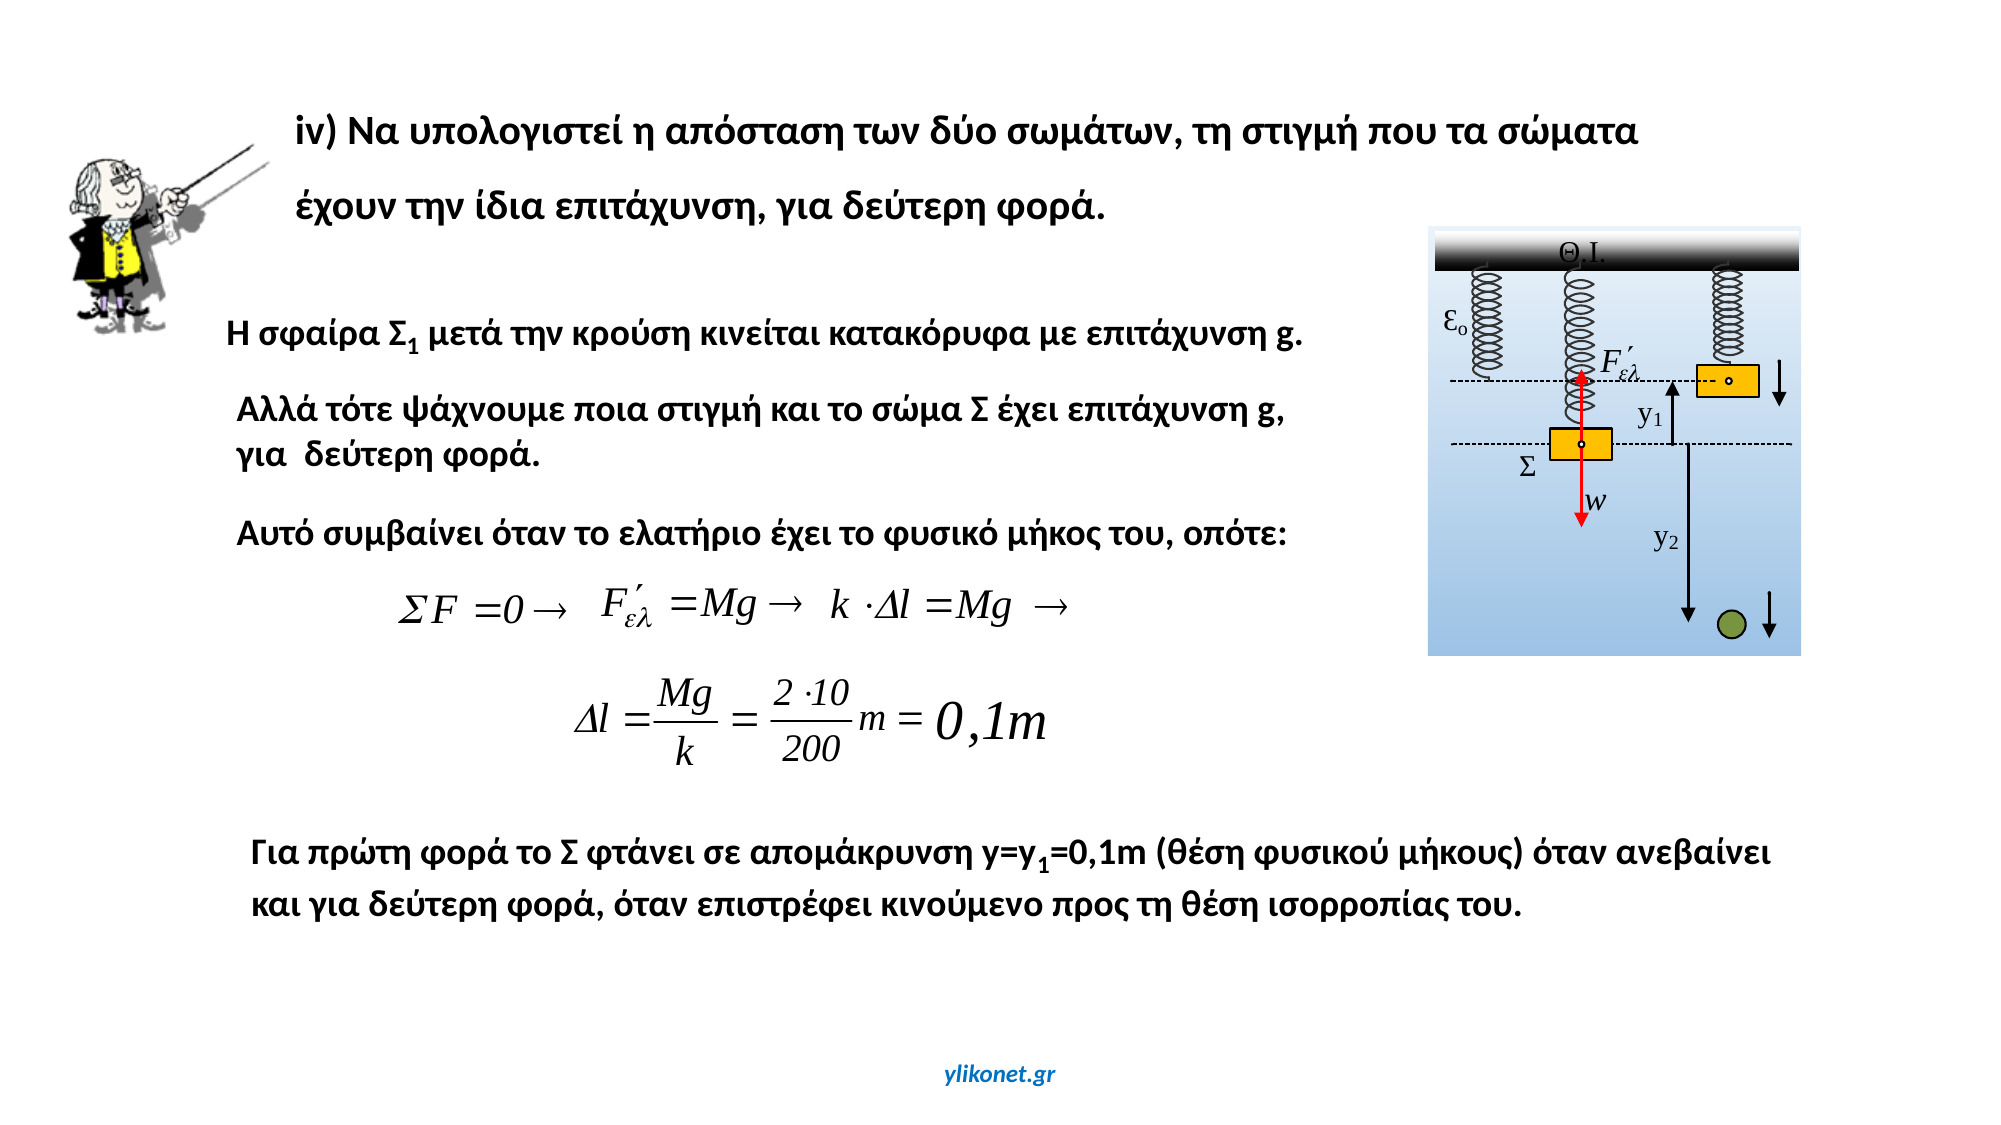

iv) Να υπολογιστεί η απόσταση των δύο σωμάτων, τη στιγμή που τα σώματα έχουν την ίδια επιτάχυνση, για δεύτερη φορά.
Η σφαίρα Σ1 μετά την κρούση κινείται κατακόρυφα με επιτάχυνση g.
Αλλά τότε ψάχνουμε ποια στιγμή και το σώμα Σ έχει επιτάχυνση g, για δεύτερη φορά.
Αυτό συμβαίνει όταν το ελατήριο έχει το φυσικό μήκος του, οπότε:
Για πρώτη φορά το Σ φτάνει σε απομάκρυνση y=y1=0,1m (θέση φυσικού μήκους) όταν ανεβαίνει και για δεύτερη φορά, όταν επιστρέφει κινούμενο προς τη θέση ισορροπίας του.
ylikonet.gr